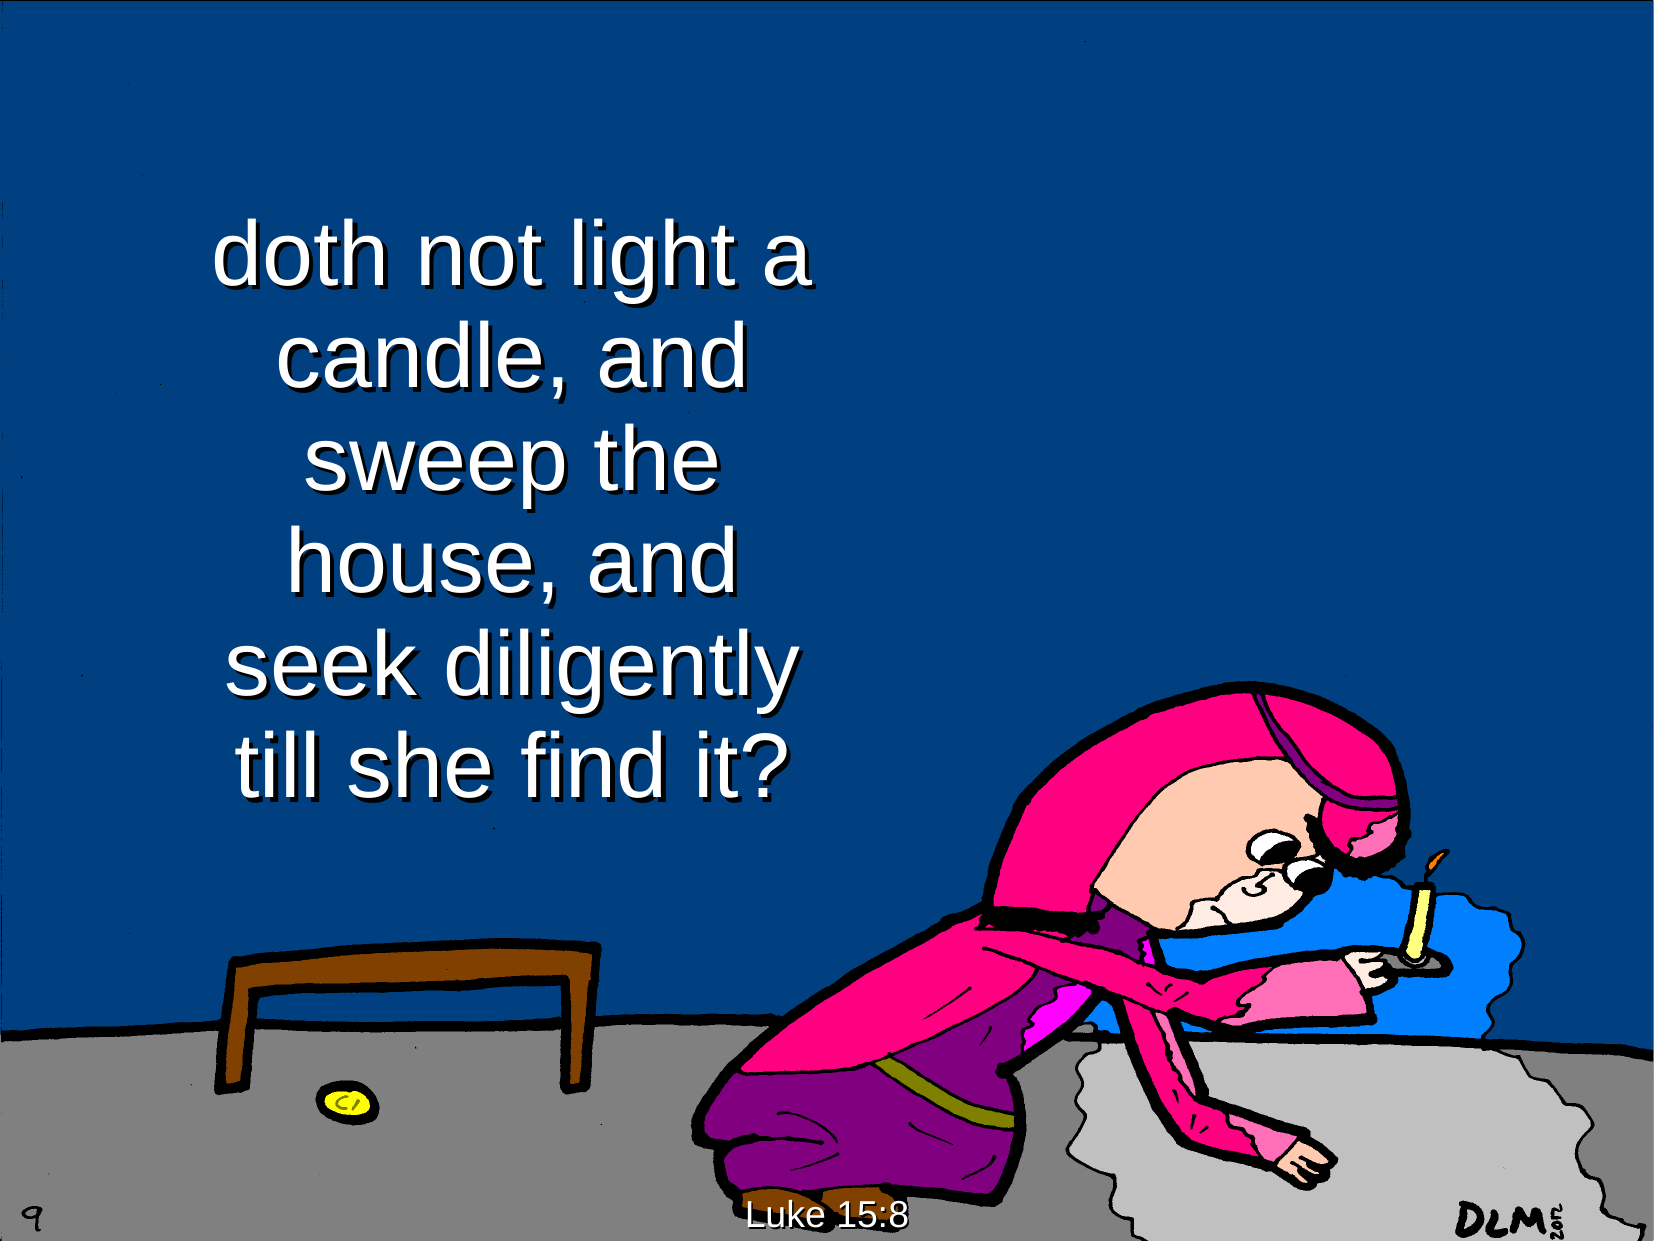

doth not light a candle, and sweep the house, and seek diligently till she find it?
Luke 15:8